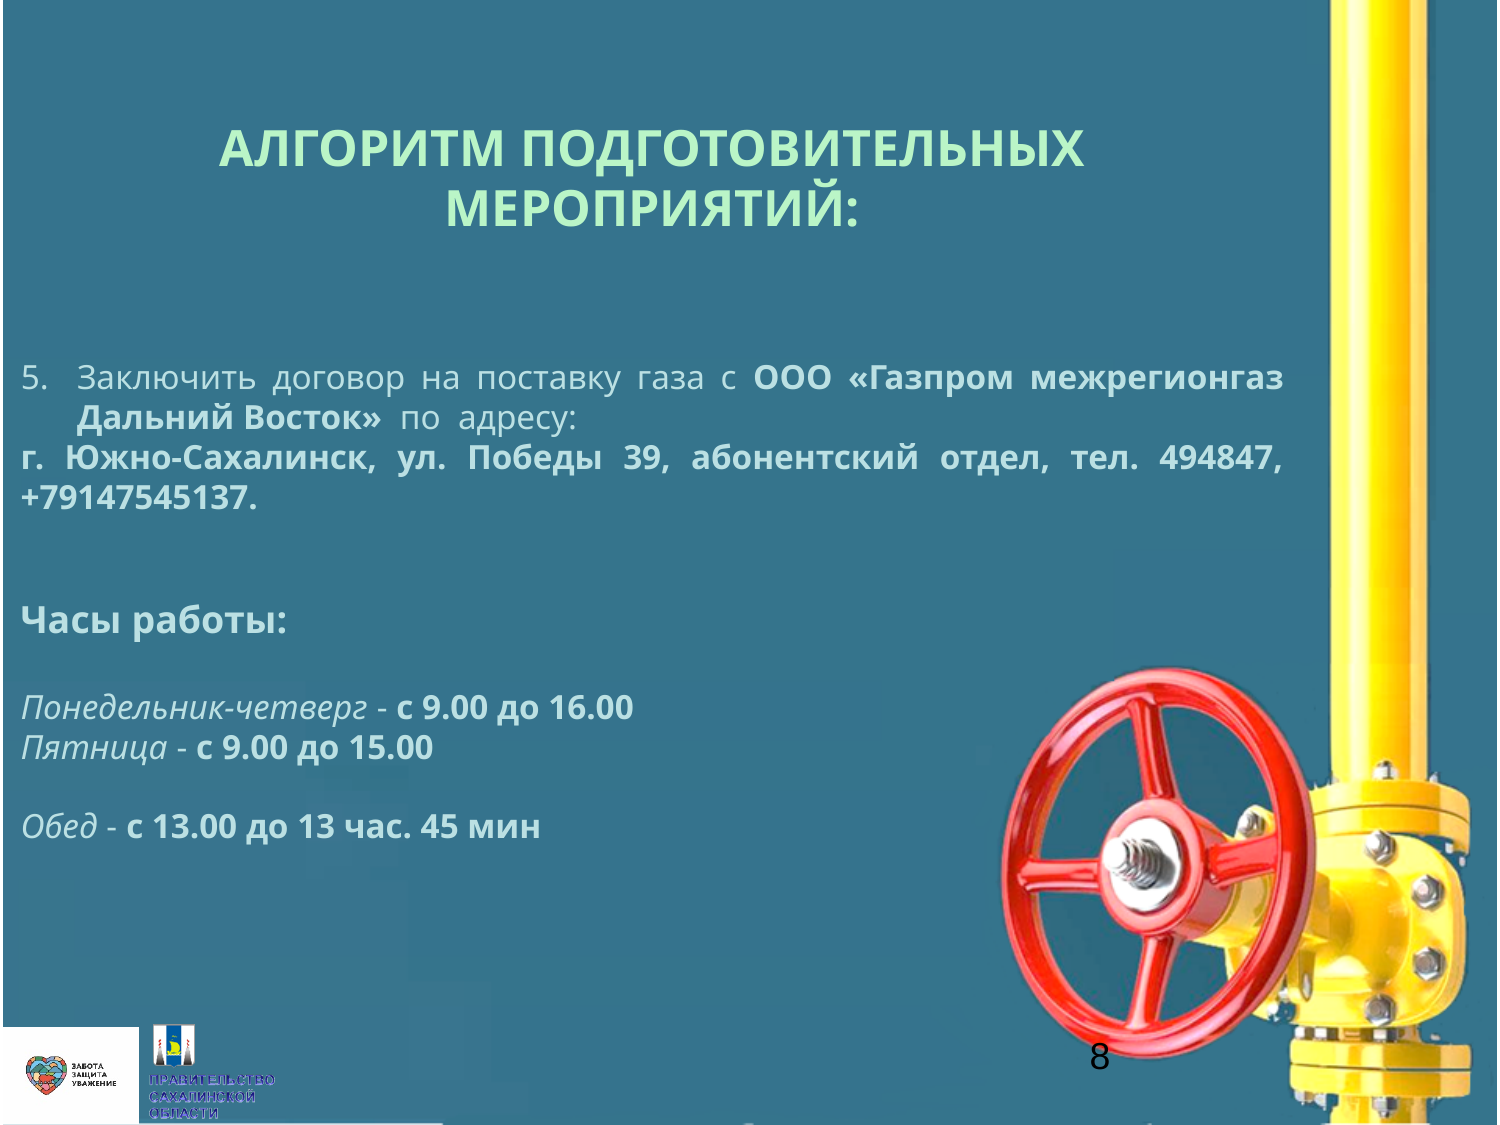

АЛГОРИТМ ПОДГОТОВИТЕЛЬНЫХ МЕРОПРИЯТИЙ:
Заключить договор на поставку газа с ООО «Газпром межрегионгаз Дальний Восток» по адресу:
г. Южно-Сахалинск, ул. Победы 39, абонентский отдел, тел. 494847, +79147545137.
Часы работы:
Понедельник-четверг - с 9.00 до 16.00
Пятница - с 9.00 до 15.00
Обед - c 13.00 до 13 час. 45 мин